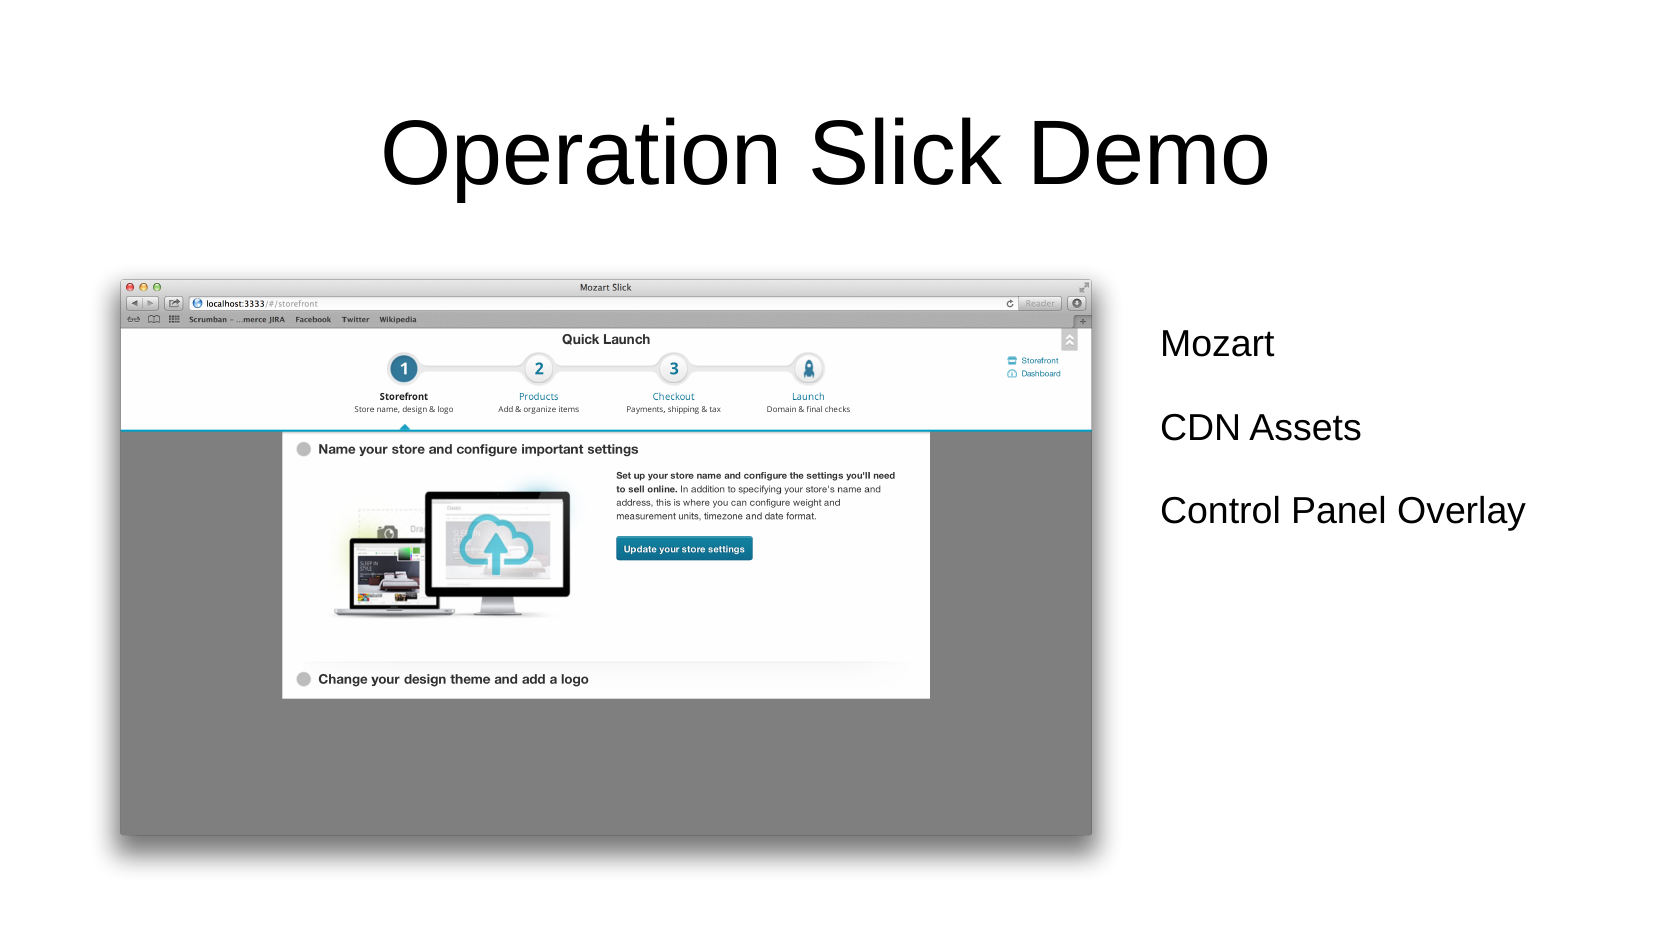

# Operation Slick Demo
Mozart
CDN Assets
Control Panel Overlay